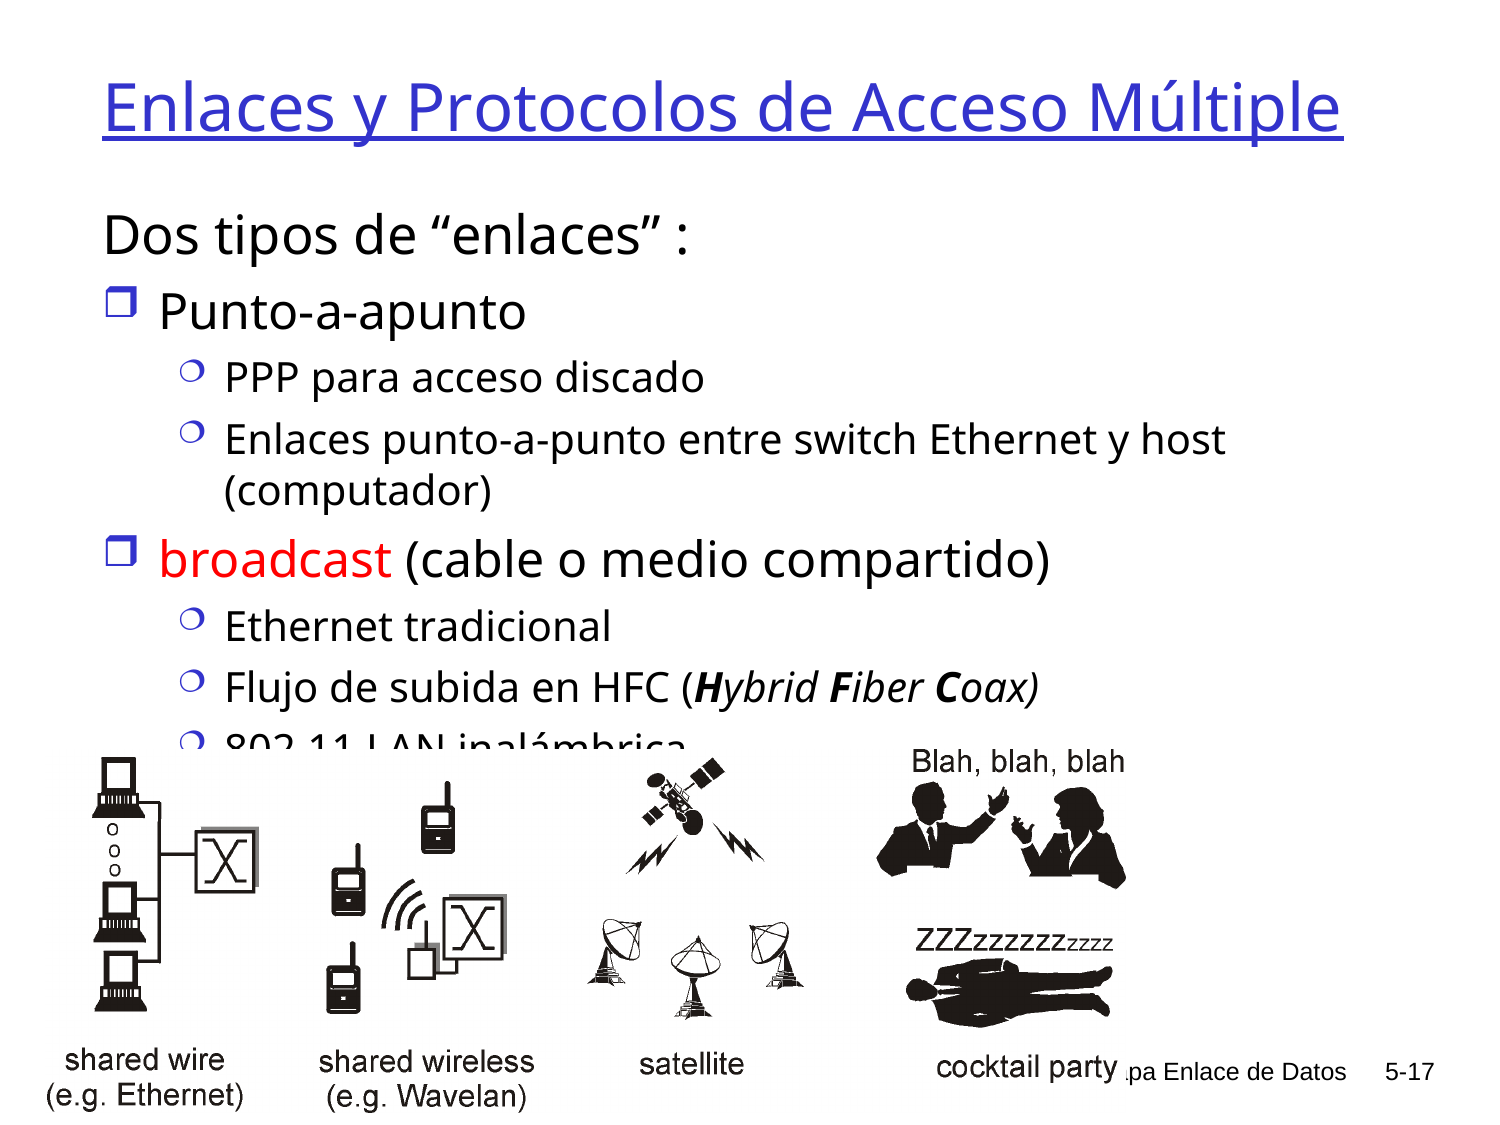

# Enlaces y Protocolos de Acceso Múltiple
Dos tipos de “enlaces” :
Punto-a-apunto
PPP para acceso discado
Enlaces punto-a-punto entre switch Ethernet y host (computador)
broadcast (cable o medio compartido)
Ethernet tradicional
Flujo de subida en HFC (Hybrid Fiber Coax)
802.11 LAN inalámbrica
17